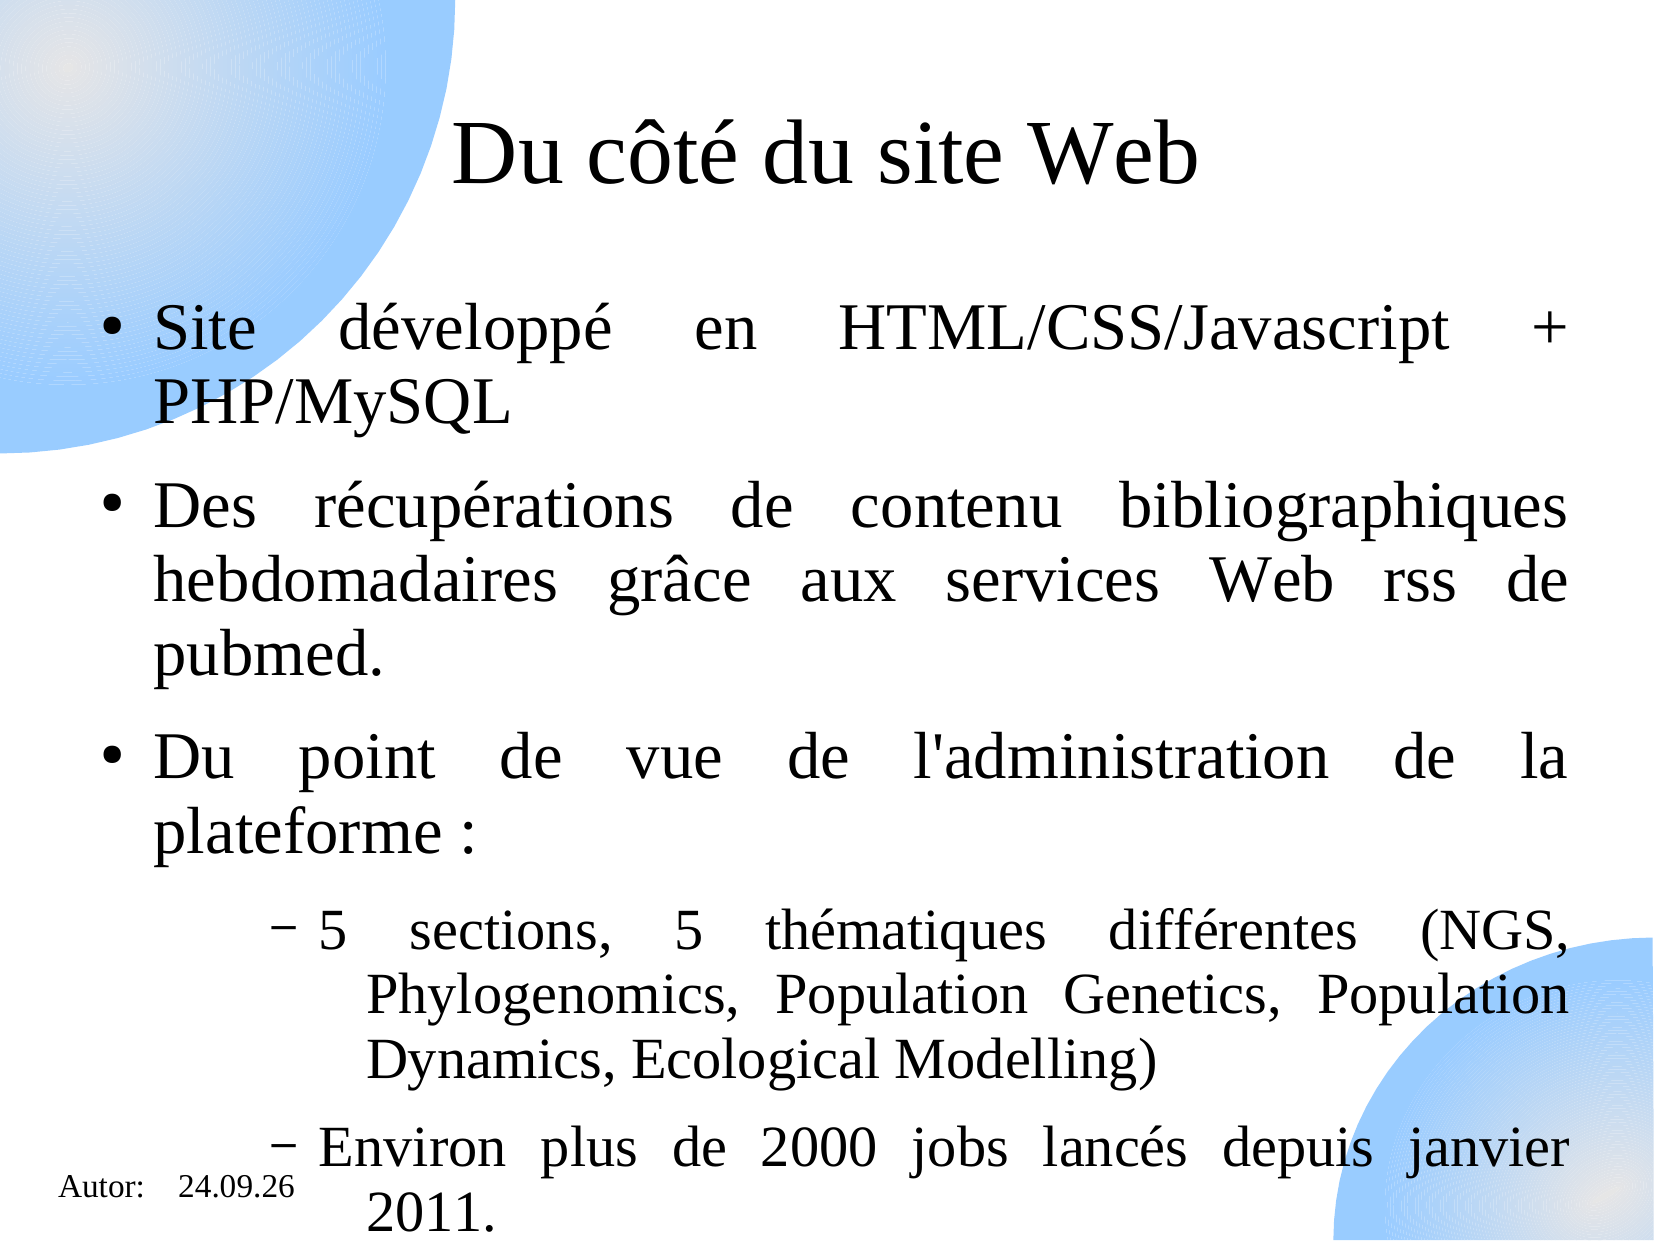

# Du côté du site Web
Site développé en HTML/CSS/Javascript + PHP/MySQL
Des récupérations de contenu bibliographiques hebdomadaires grâce aux services Web rss de pubmed.
Du point de vue de l'administration de la plateforme :
5 sections, 5 thématiques différentes (NGS, Phylogenomics, Population Genetics, Population Dynamics, Ecological Modelling)
Environ plus de 2000 jobs lancés depuis janvier 2011.